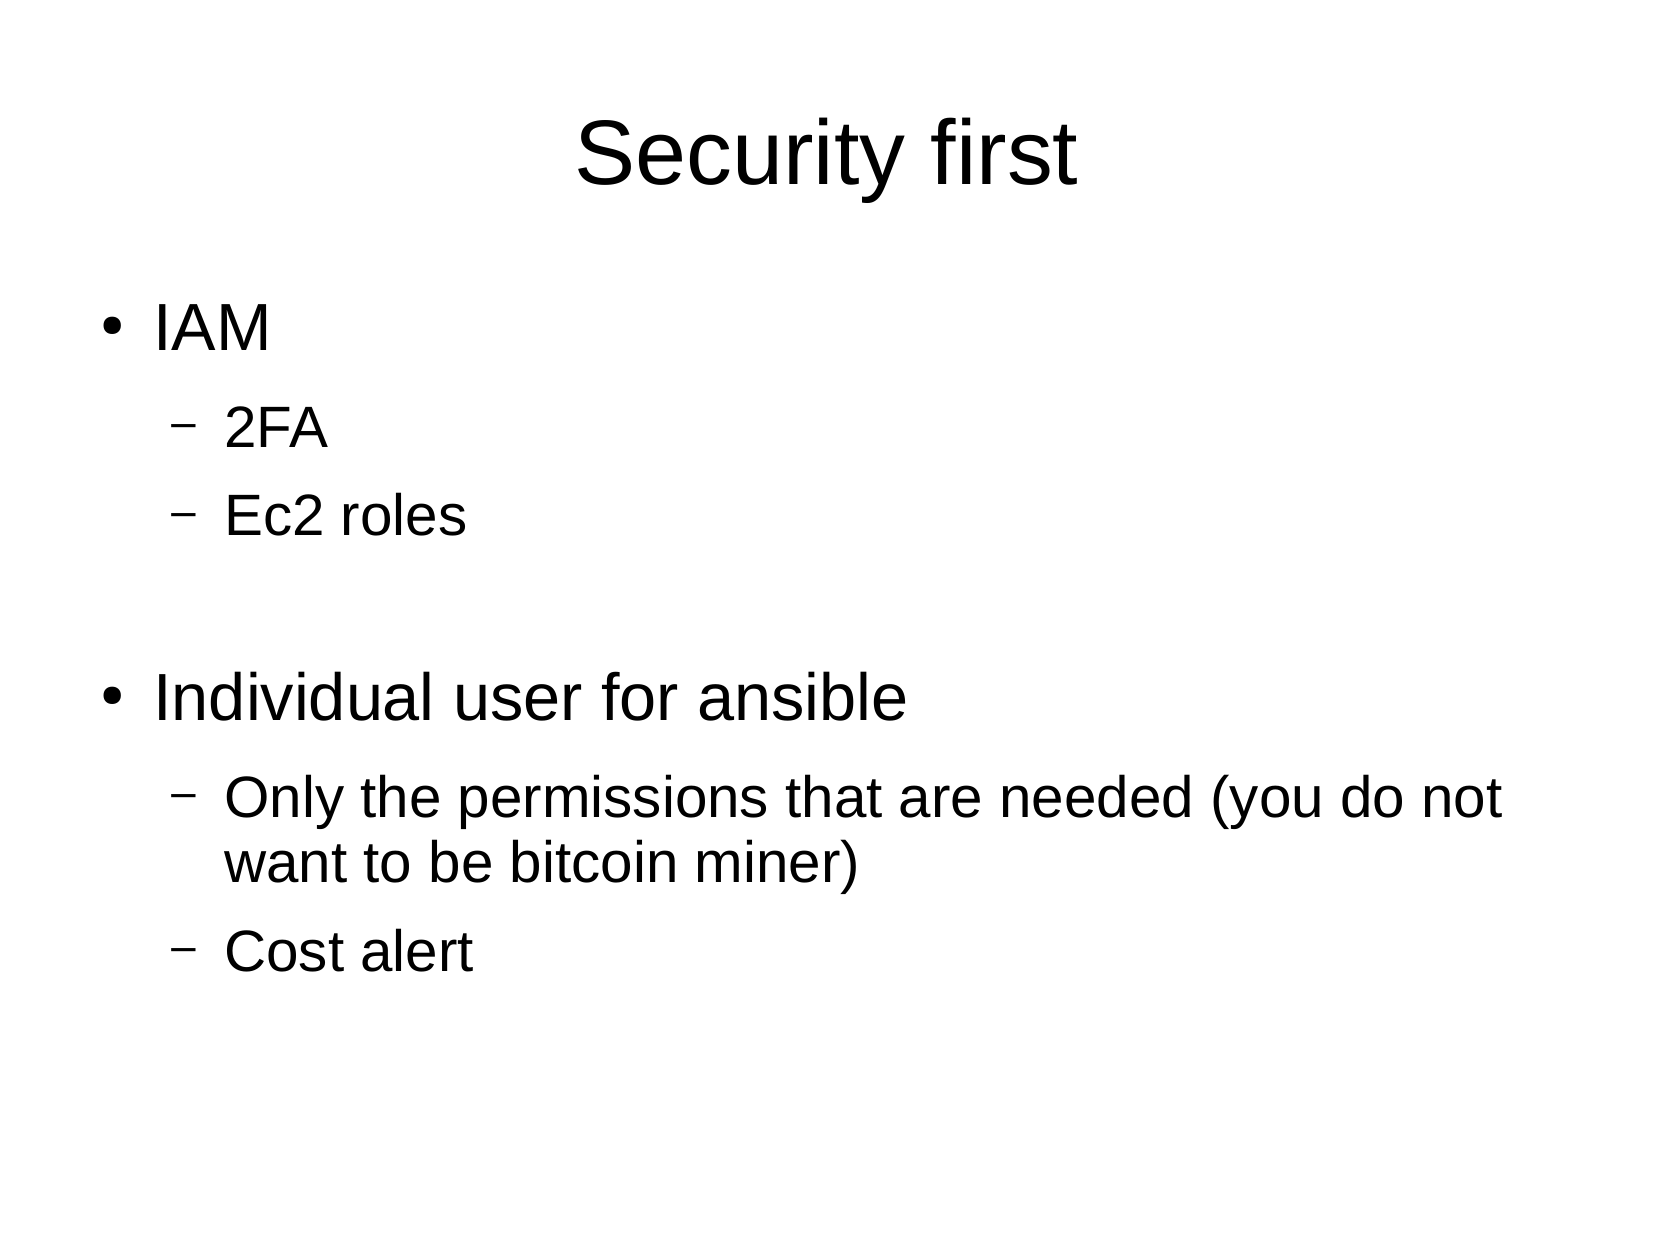

# Security first
IAM
2FA
Ec2 roles
Individual user for ansible
Only the permissions that are needed (you do not want to be bitcoin miner)
Cost alert